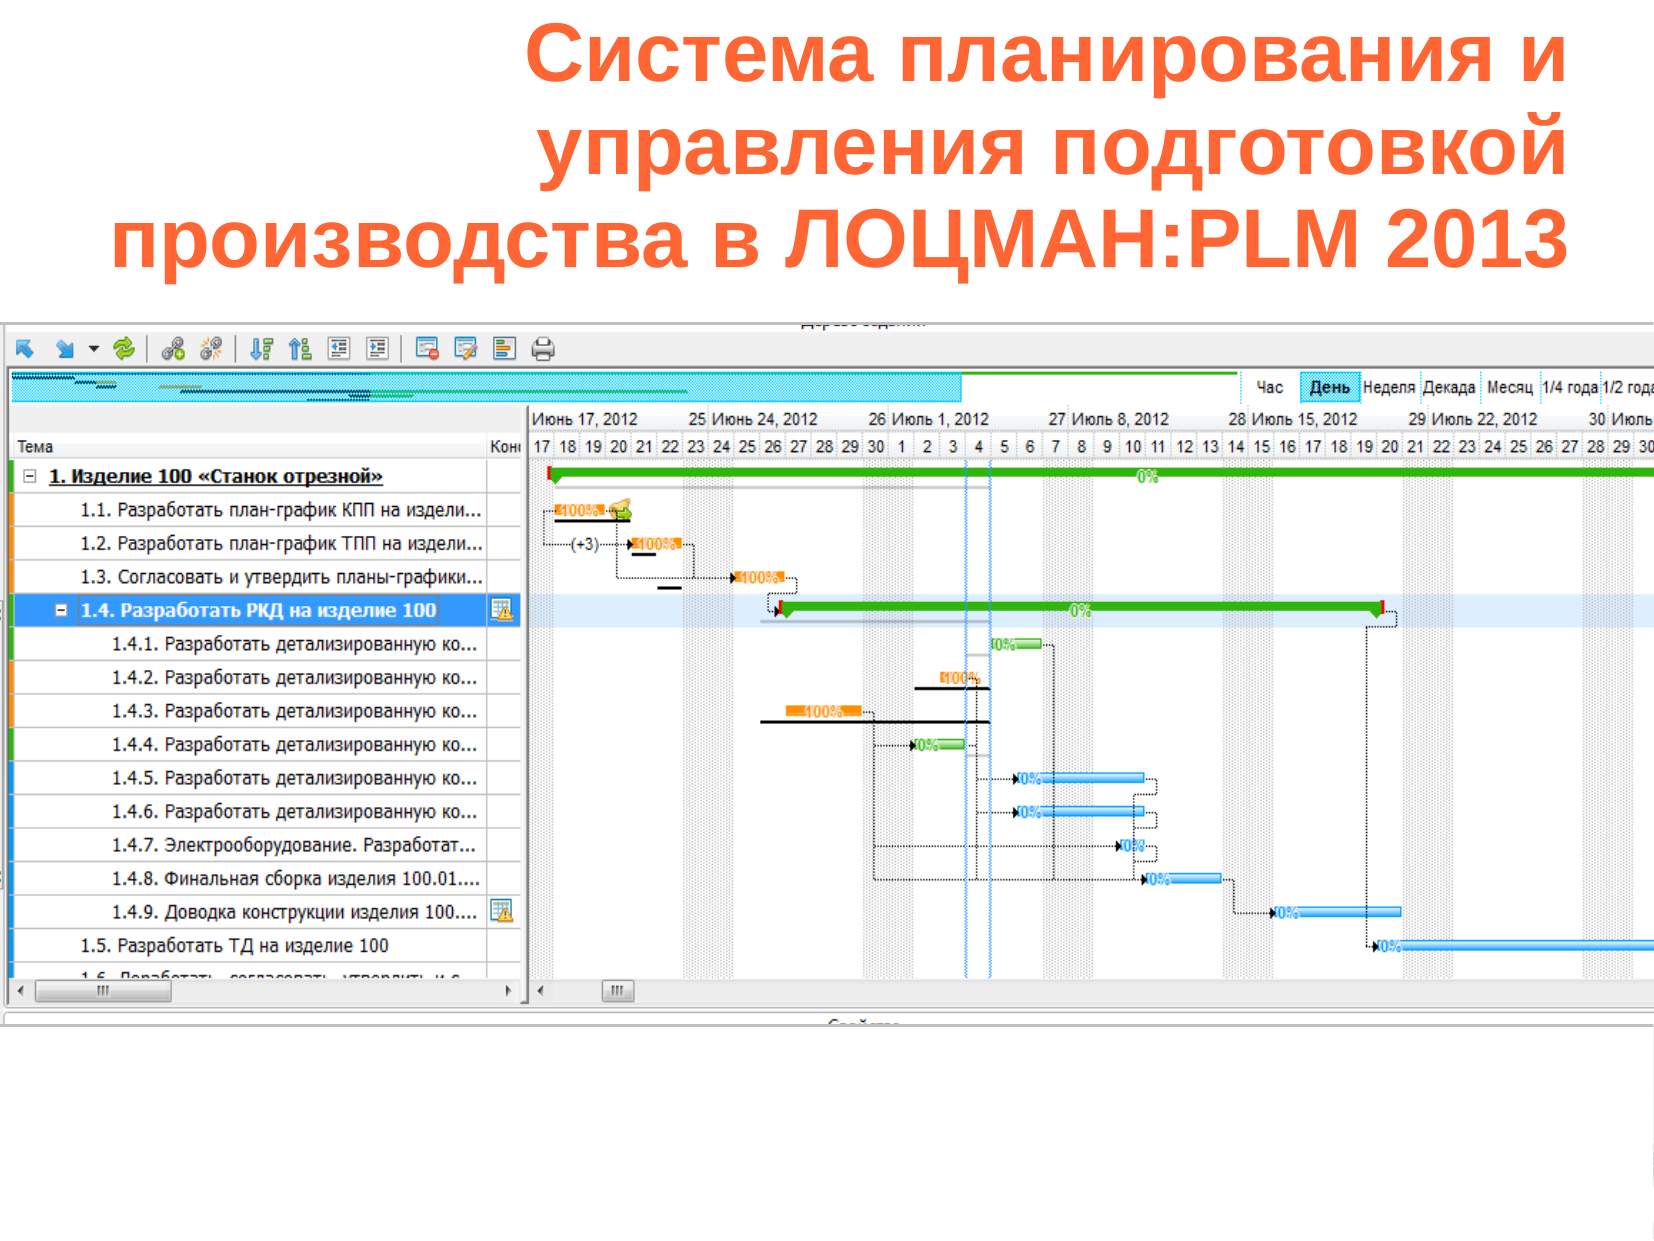

# Система планирования и управления подготовкой производства в ЛОЦМАН:PLM 2013